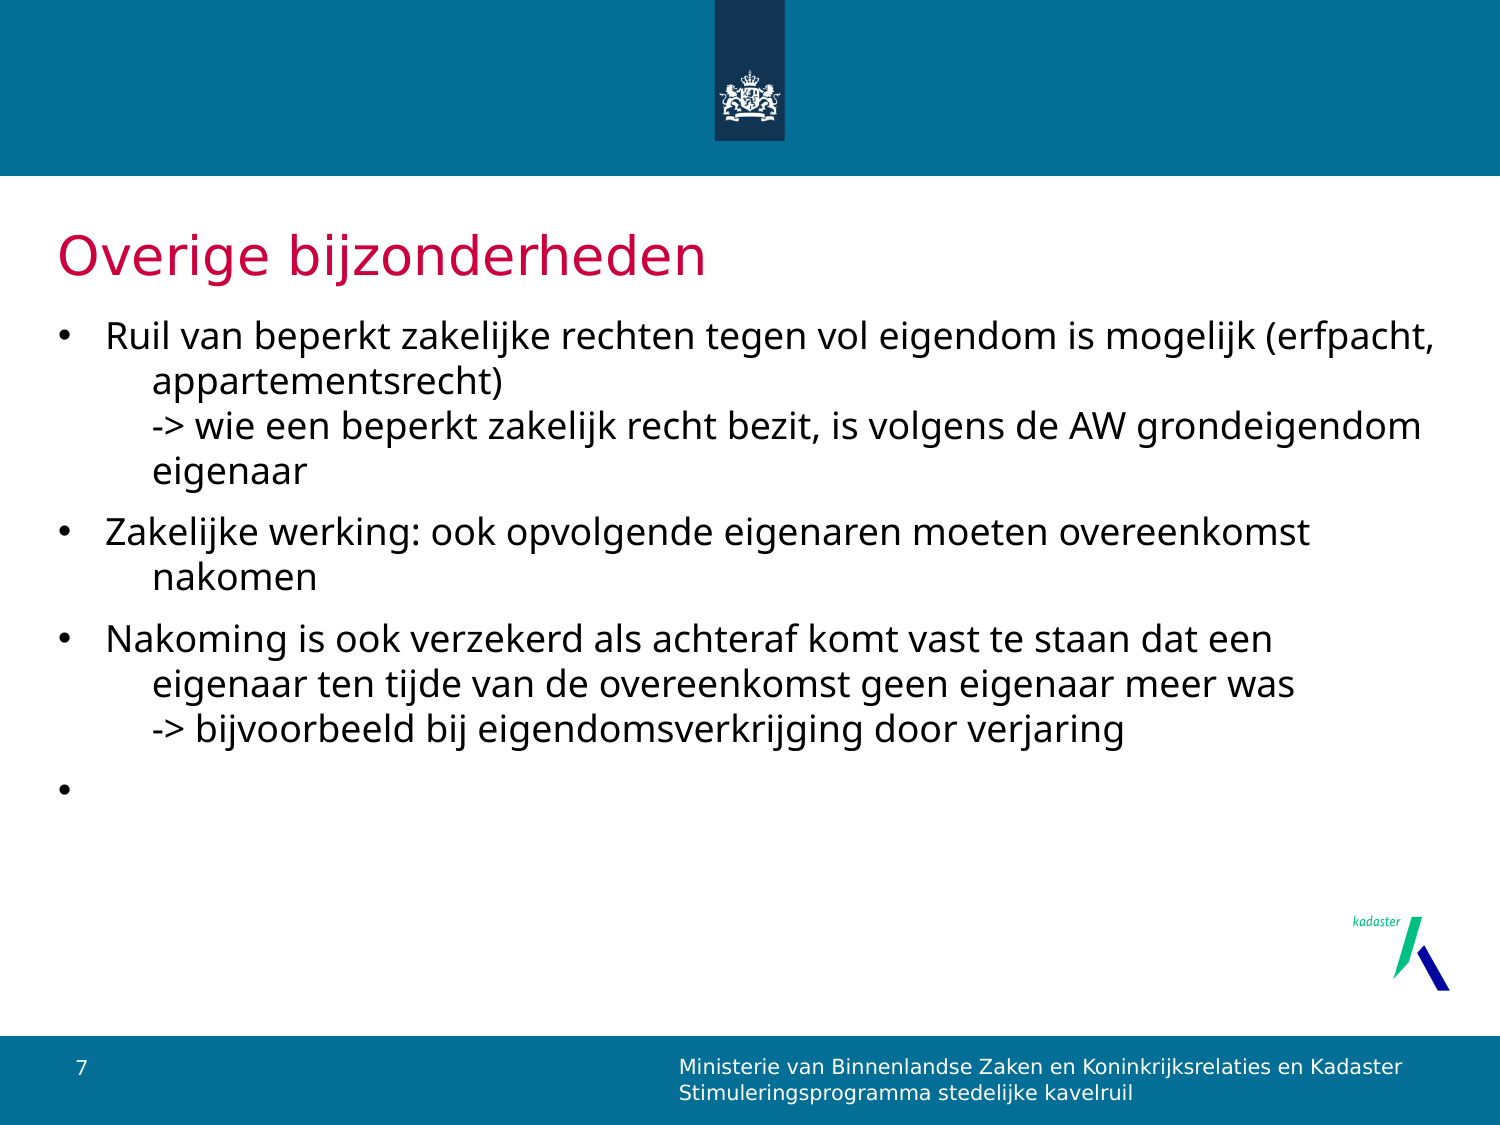

# Overige bijzonderheden
Ruil van beperkt zakelijke rechten tegen vol eigendom is mogelijk (erfpacht, appartementsrecht)
-> wie een beperkt zakelijk recht bezit, is volgens de AW grondeigendom eigenaar
Zakelijke werking: ook opvolgende eigenaren moeten overeenkomst nakomen
Nakoming is ook verzekerd als achteraf komt vast te staan dat een eigenaar ten tijde van de overeenkomst geen eigenaar meer was
-> bijvoorbeeld bij eigendomsverkrijging door verjaring
Ministerie van Binnenlandse Zaken en Koninkrijksrelaties en Kadaster
Stimuleringsprogramma stedelijke kavelruil